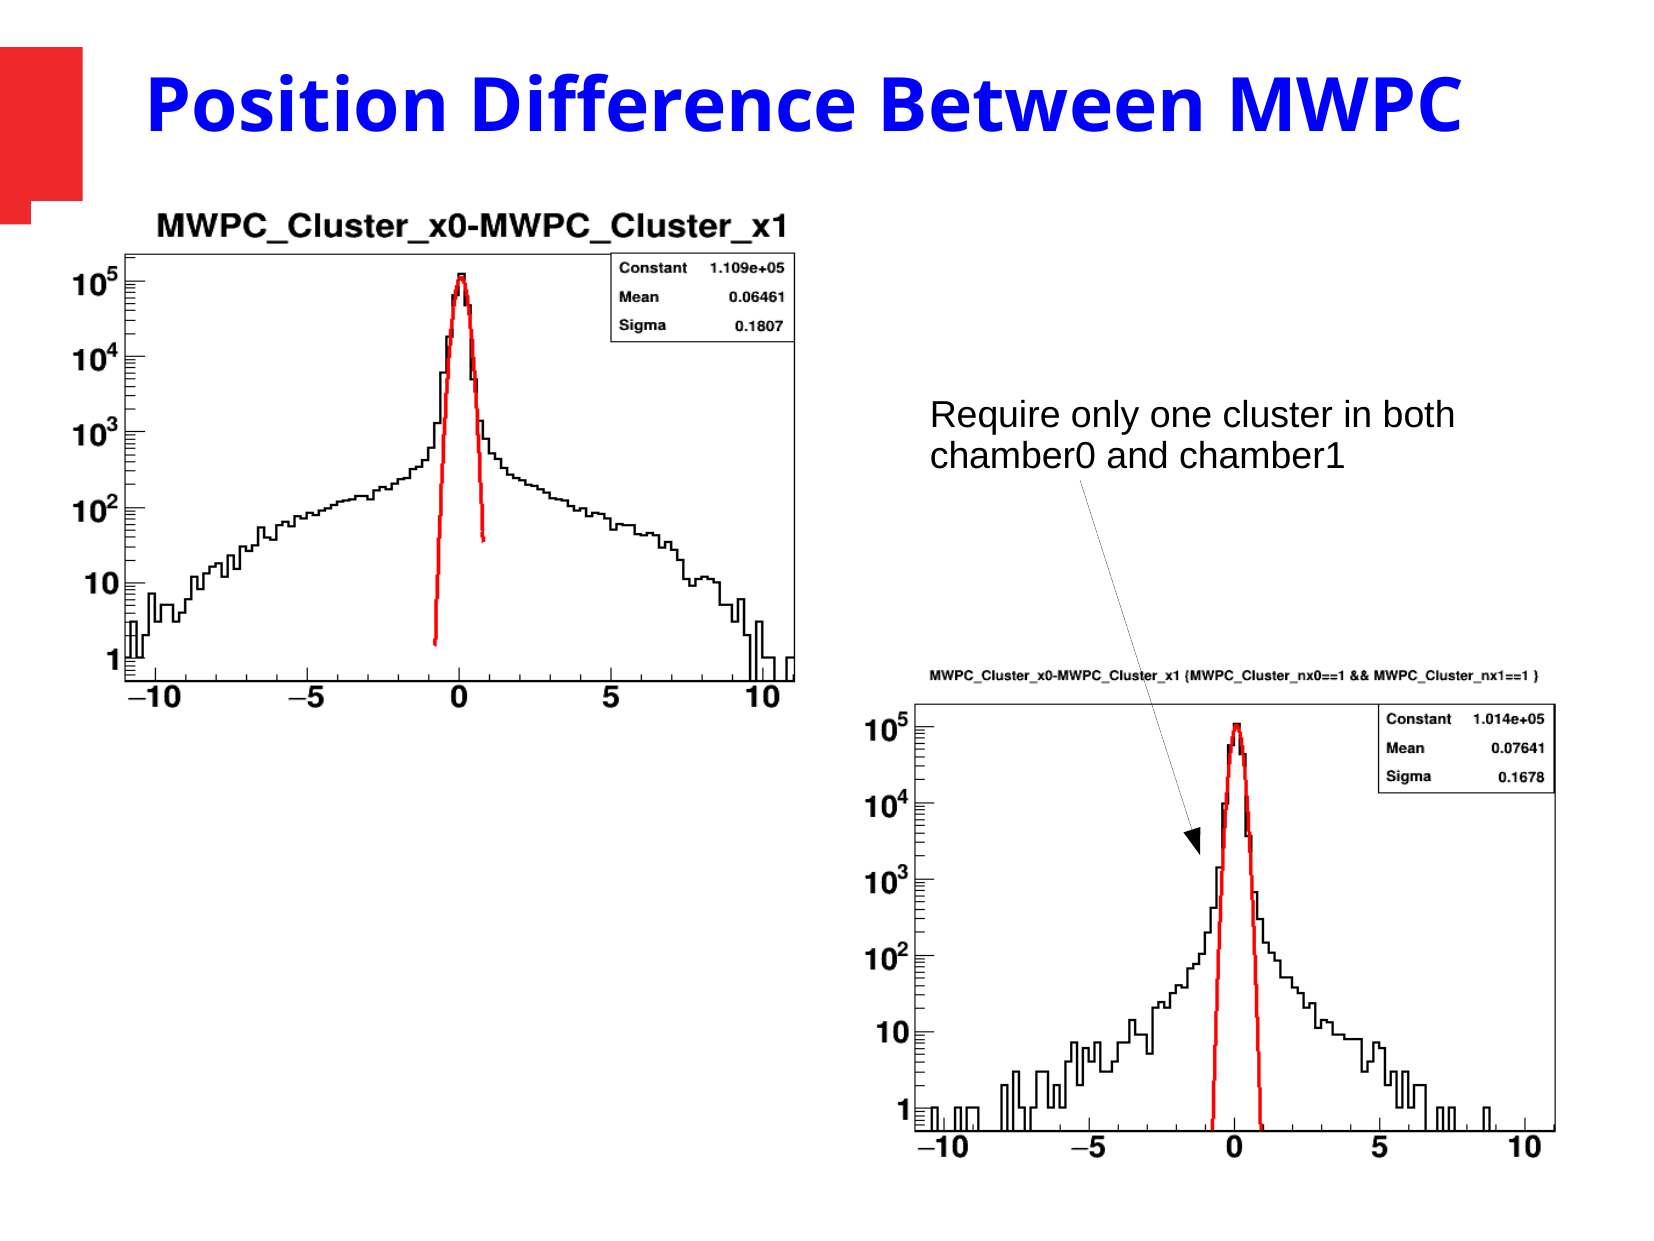

# Position Difference Between MWPC
Require only one cluster in both chamber0 and chamber1
15